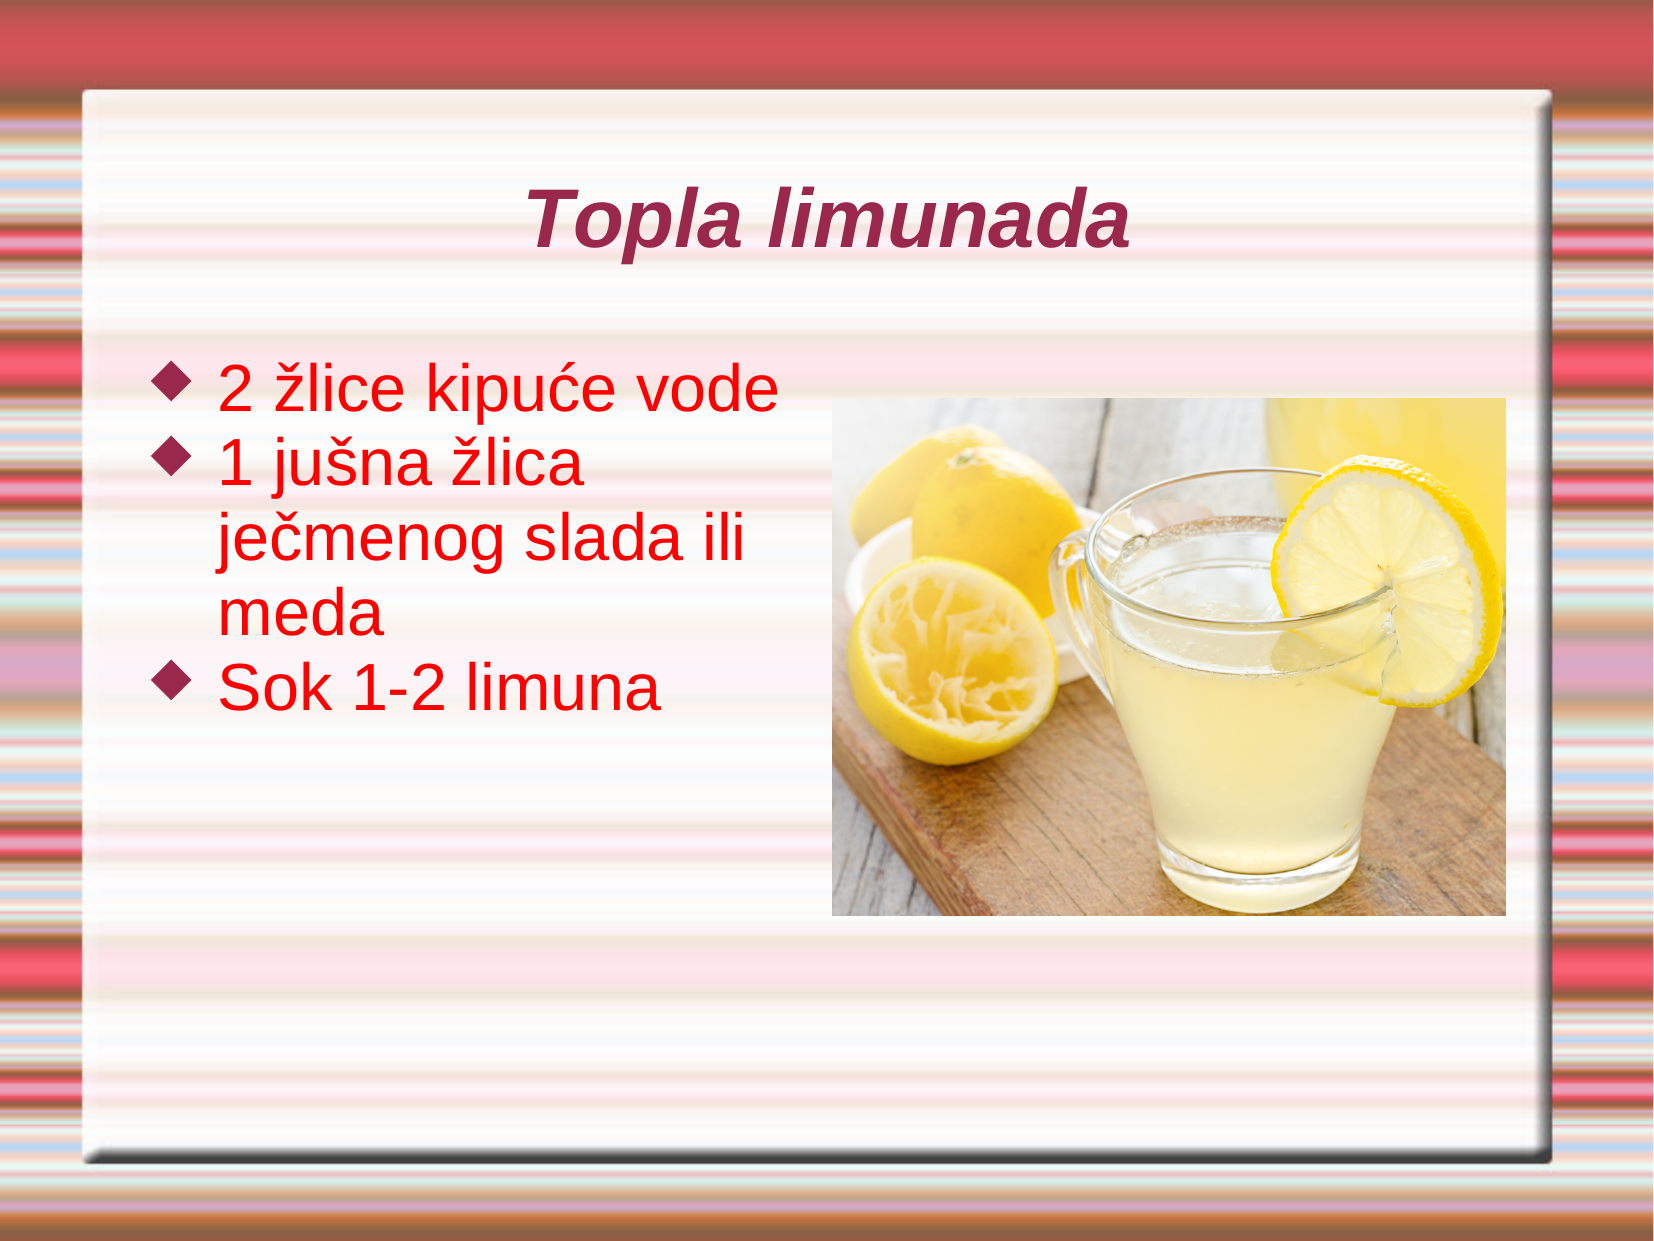

# Topla limunada
2 žlice kipuće vode
1 jušna žlica ječmenog slada ili meda
Sok 1-2 limuna